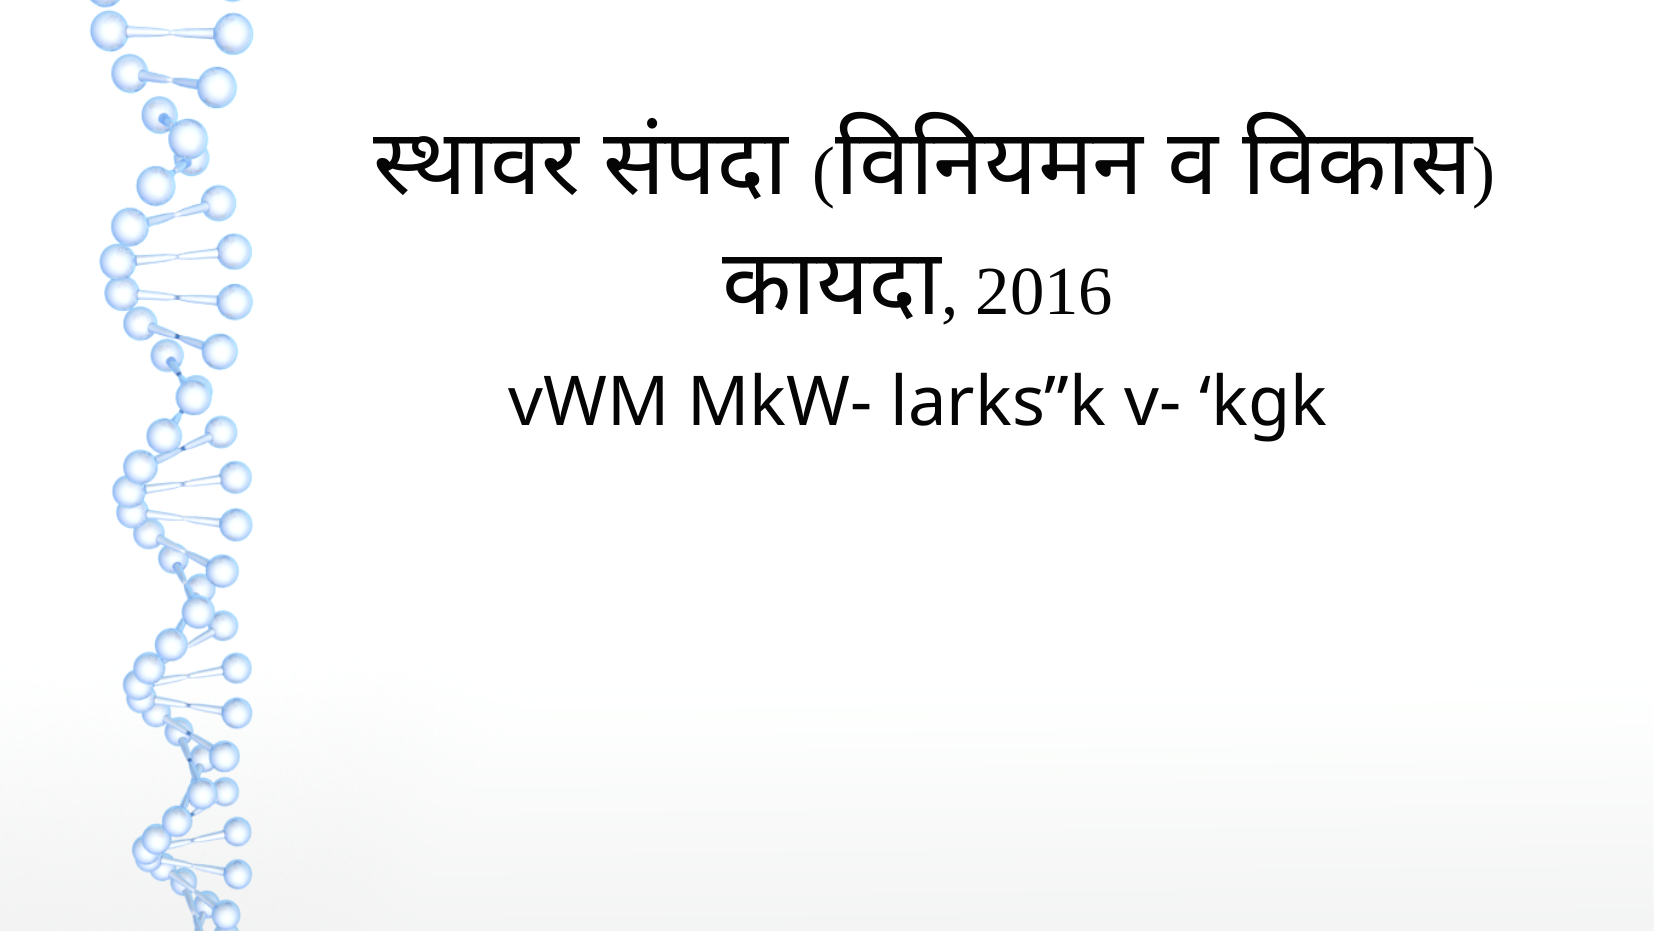

# स्थावर संपदा (विनियमन व विकास) कायदा, 2016 vWM MkW- larks”k v- ‘kgk